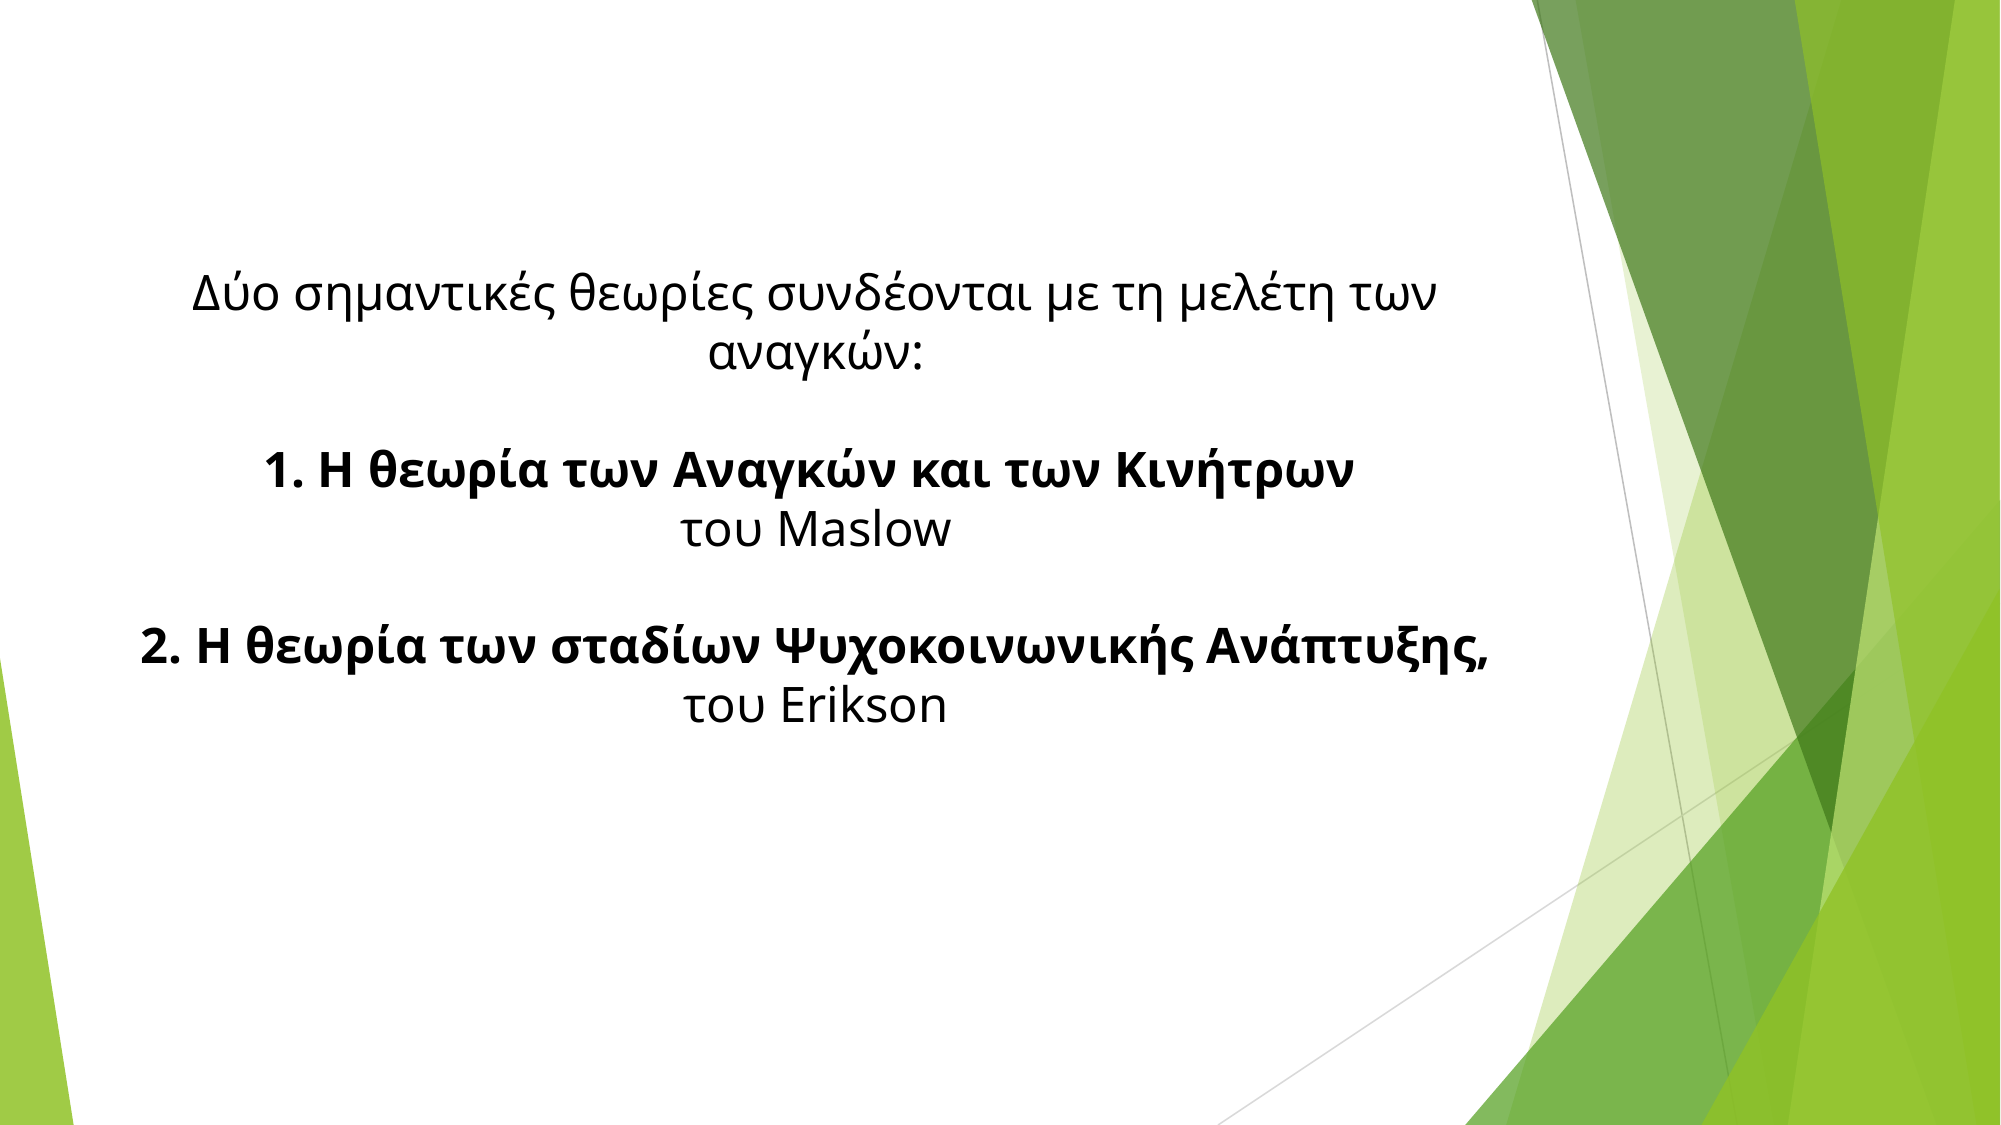

# Δύο σημαντικές θεωρίες συνδέονται με τη μελέτη των αναγκών: 1. Η θεωρία των Aναγκών και των Κινήτρων του Maslow 2. Η θεωρία των σταδίων Ψυχοκοινωνικής Ανάπτυξης, του Erikson